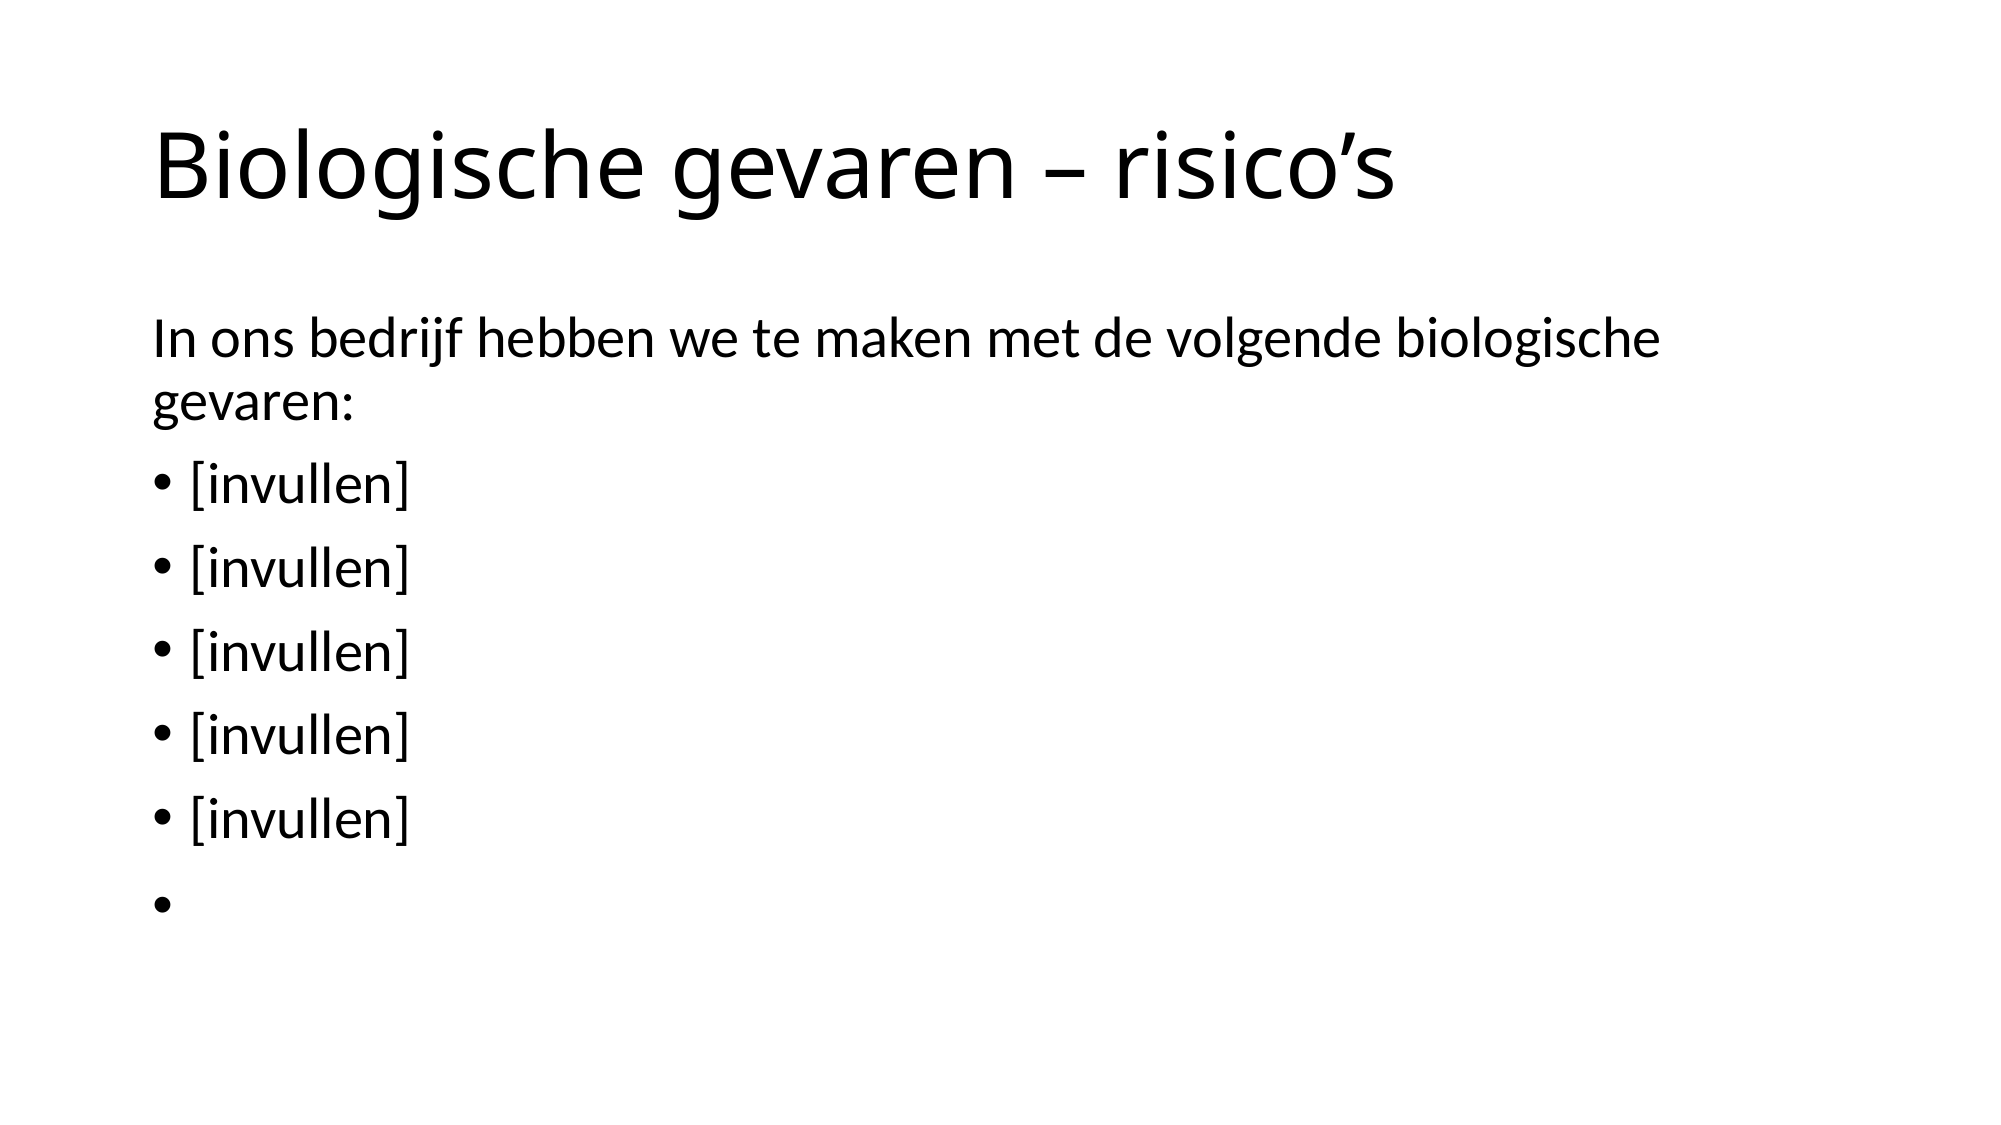

# Biologische gevaren – risico’s
In ons bedrijf hebben we te maken met de volgende biologische gevaren:
[invullen]
[invullen]
[invullen]
[invullen]
[invullen]